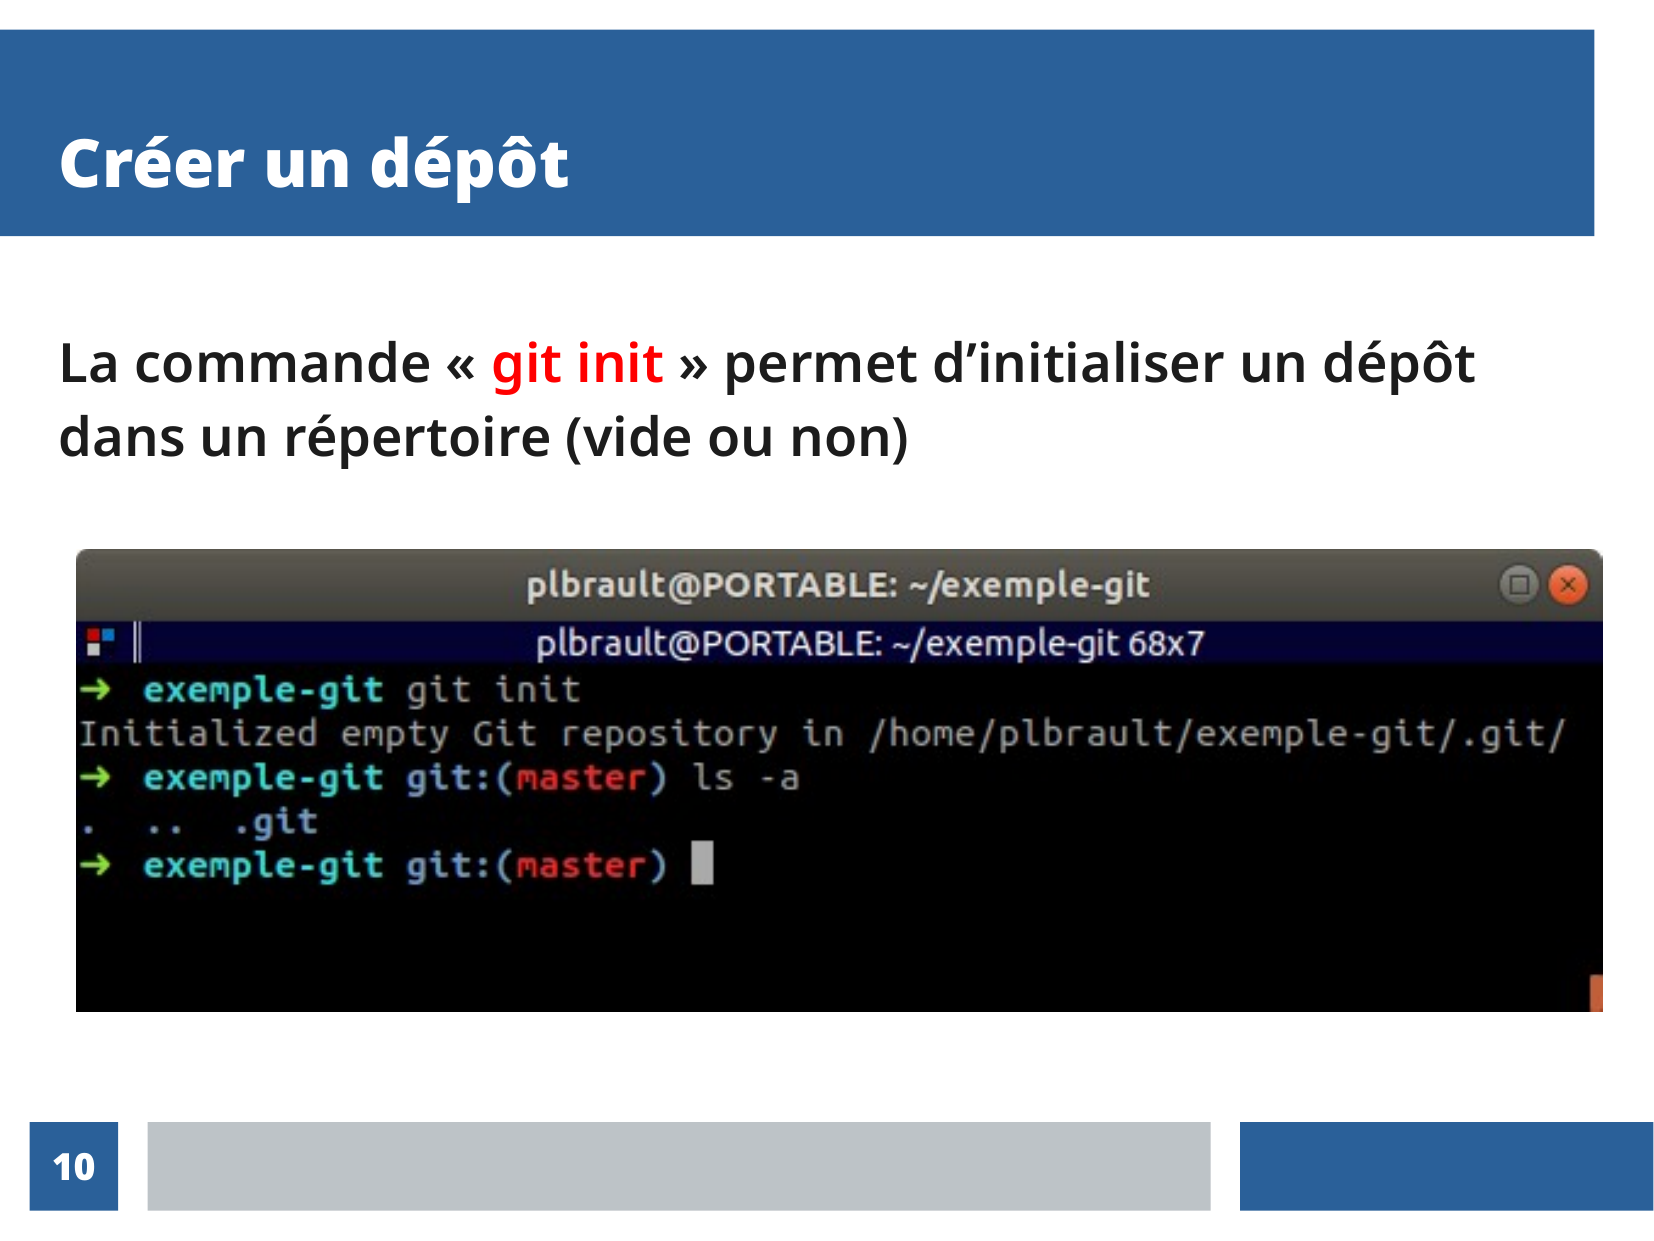

# Créer un dépôt
La commande « git init » permet d’initialiser un dépôt dans un répertoire (vide ou non)
10